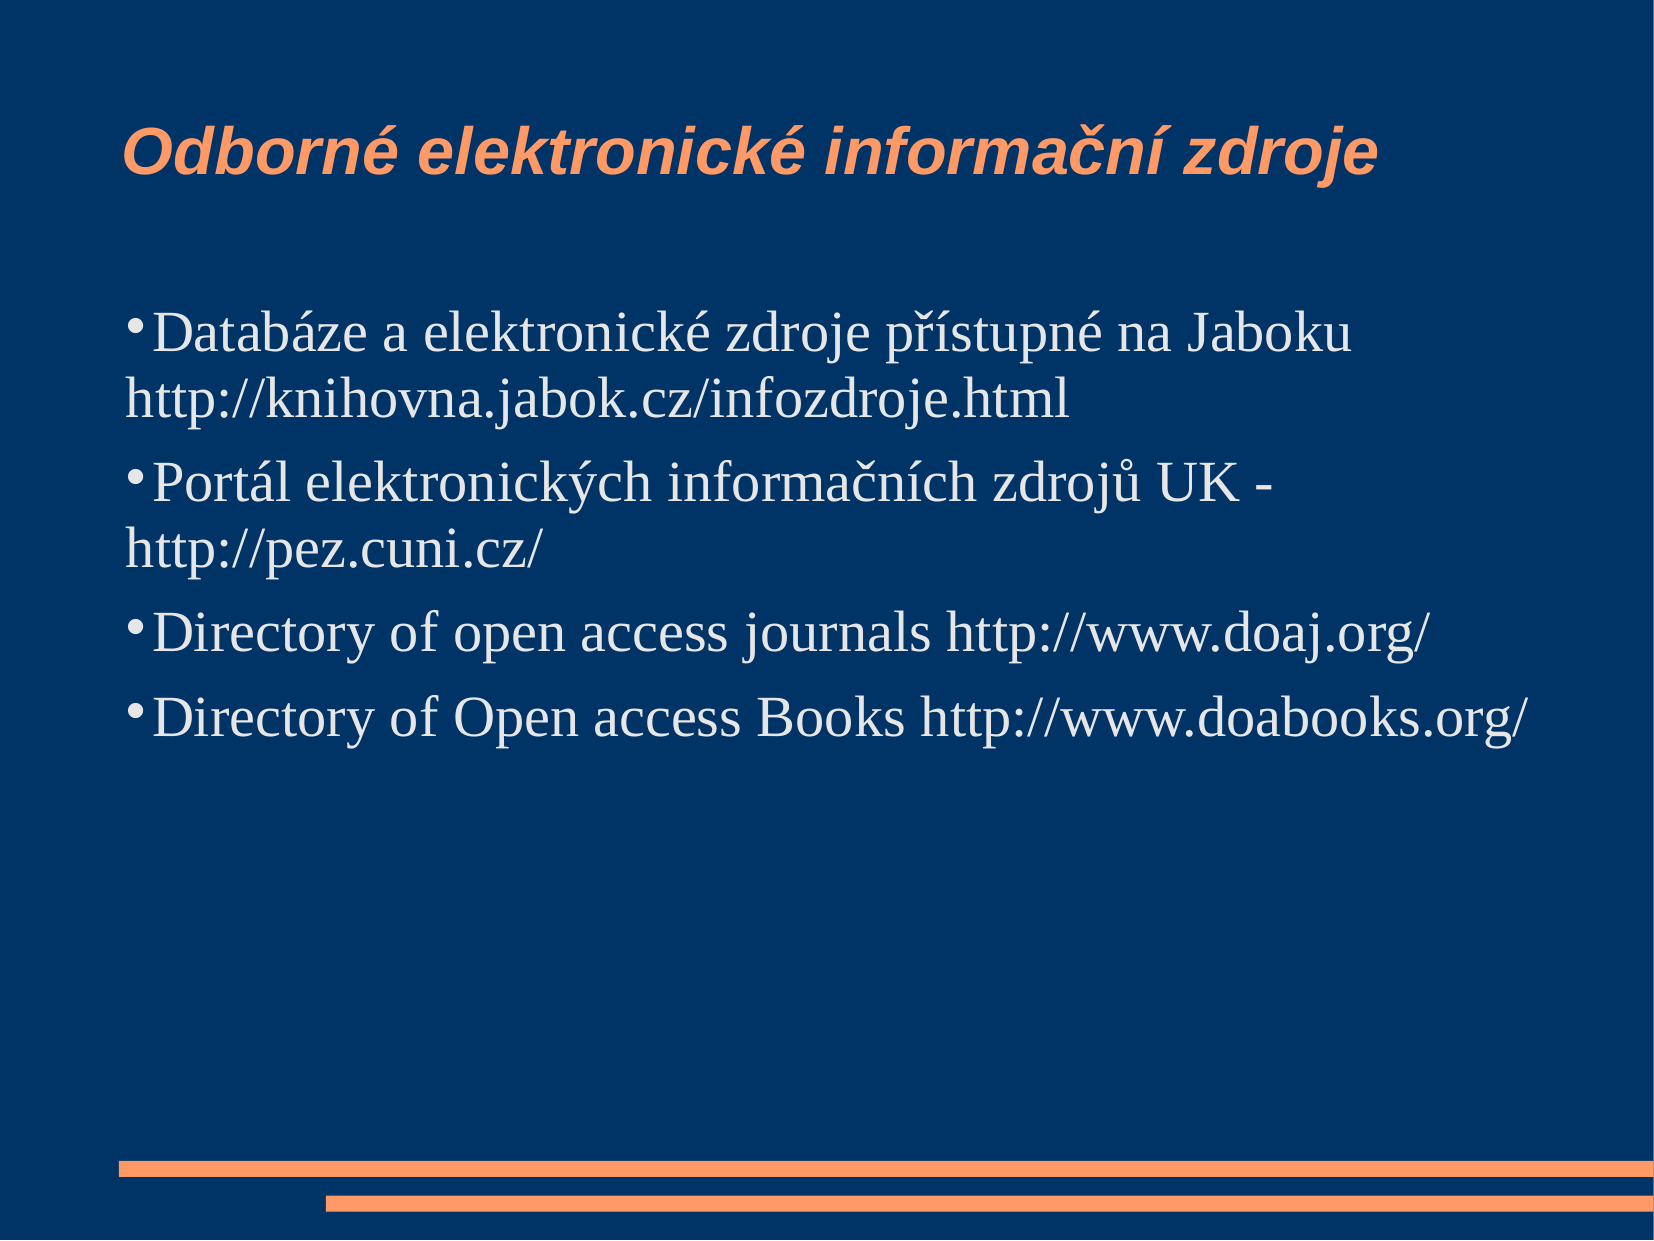

# Odborné elektronické informační zdroje
Databáze a elektronické zdroje přístupné na Jaboku http://knihovna.jabok.cz/infozdroje.html
Portál elektronických informačních zdrojů UK - http://pez.cuni.cz/
Directory of open access journals http://www.doaj.org/
Directory of Open access Books http://www.doabooks.org/